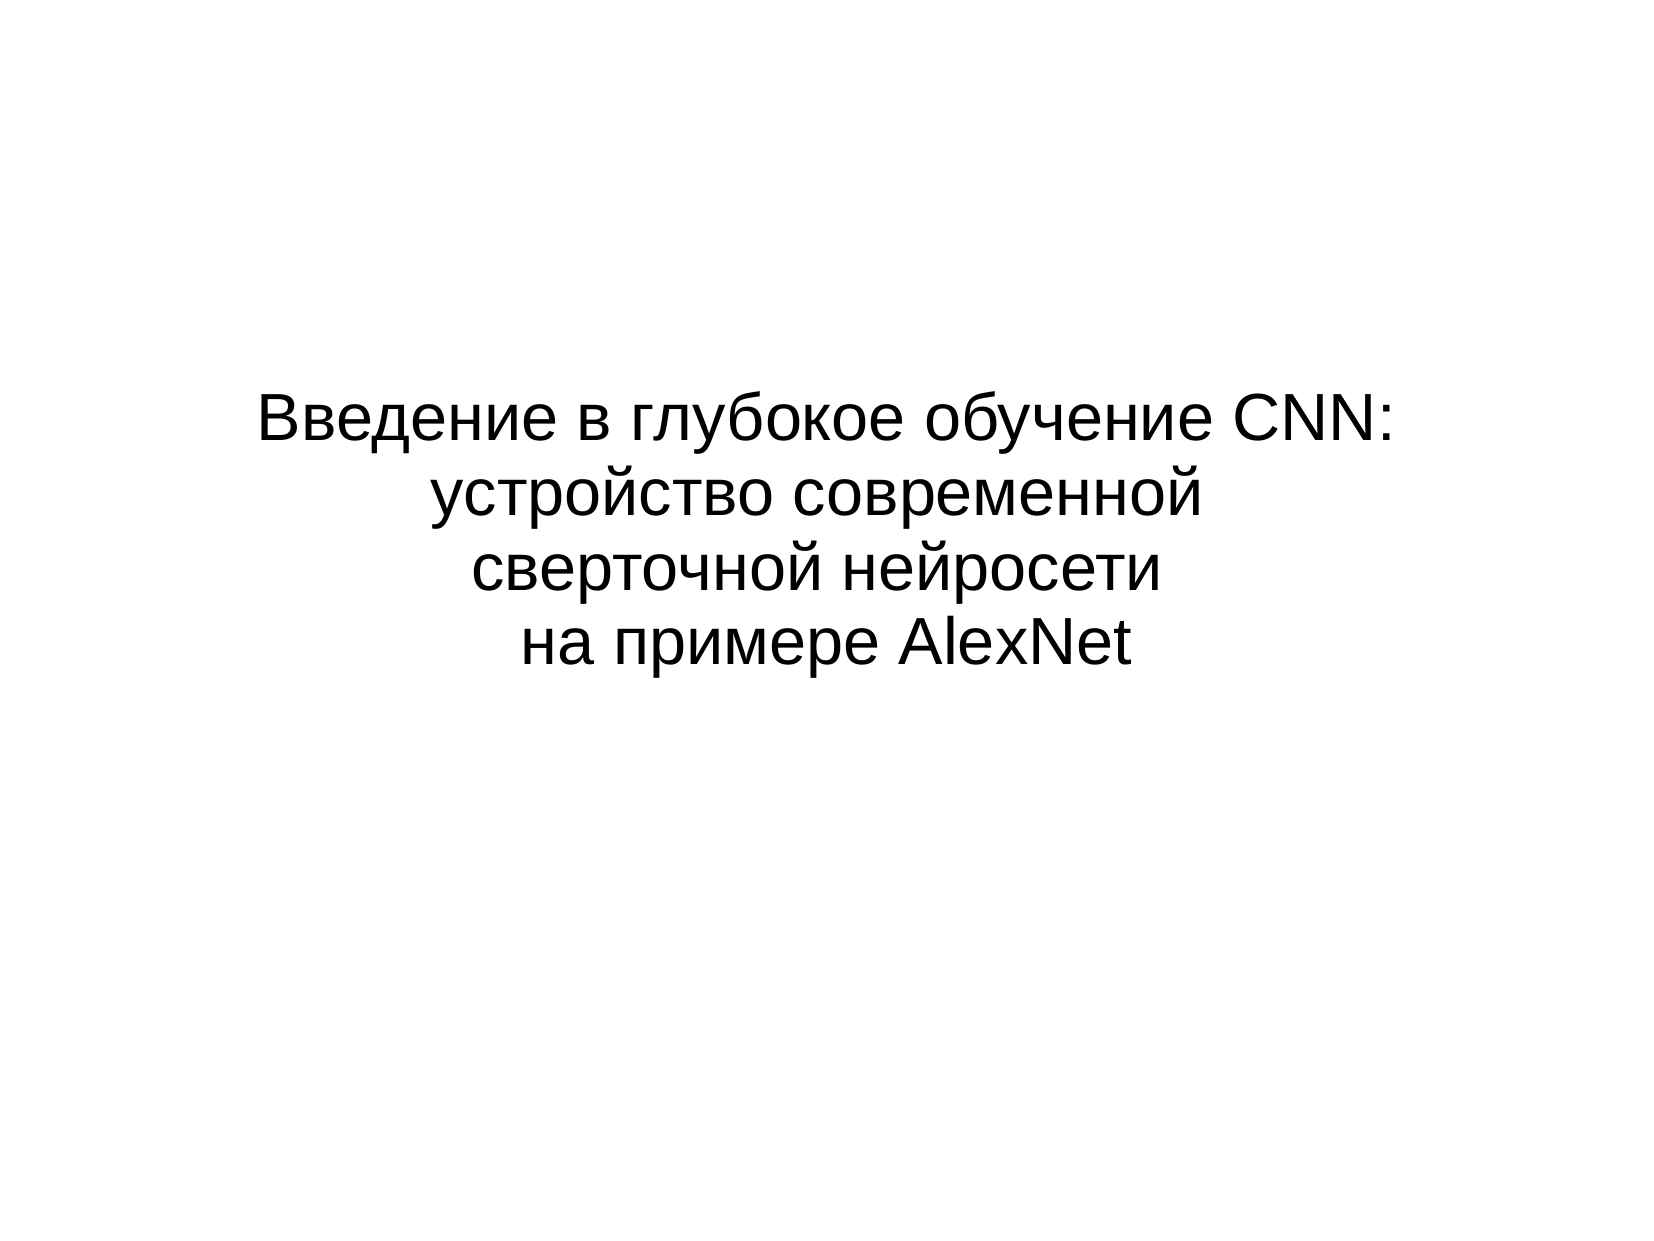

# Введение в глубокое обучение CNN: устройство современной сверточной нейросети на примере AlexNet